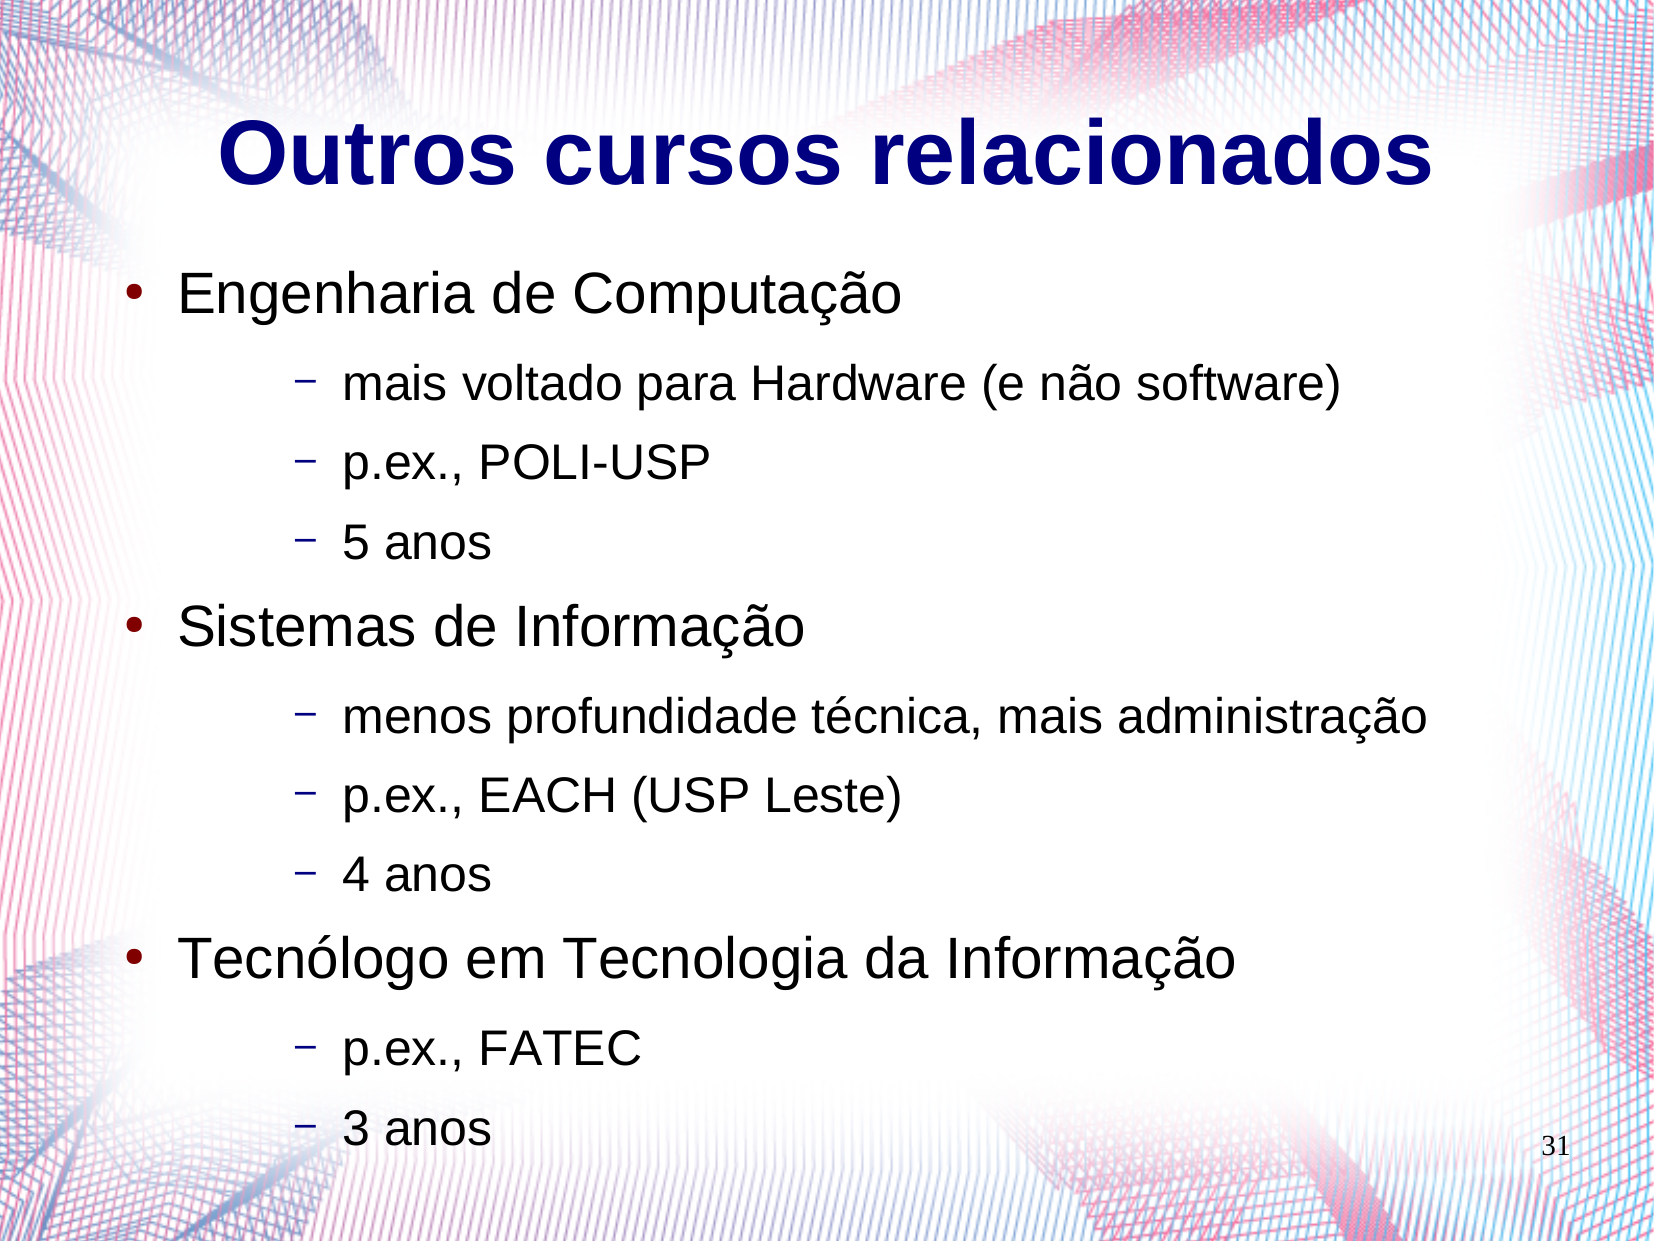

# Outros cursos relacionados
Engenharia de Computação
mais voltado para Hardware (e não software)
p.ex., POLI-USP
5 anos
Sistemas de Informação
menos profundidade técnica, mais administração
p.ex., EACH (USP Leste)
4 anos
Tecnólogo em Tecnologia da Informação
p.ex., FATEC
3 anos
31